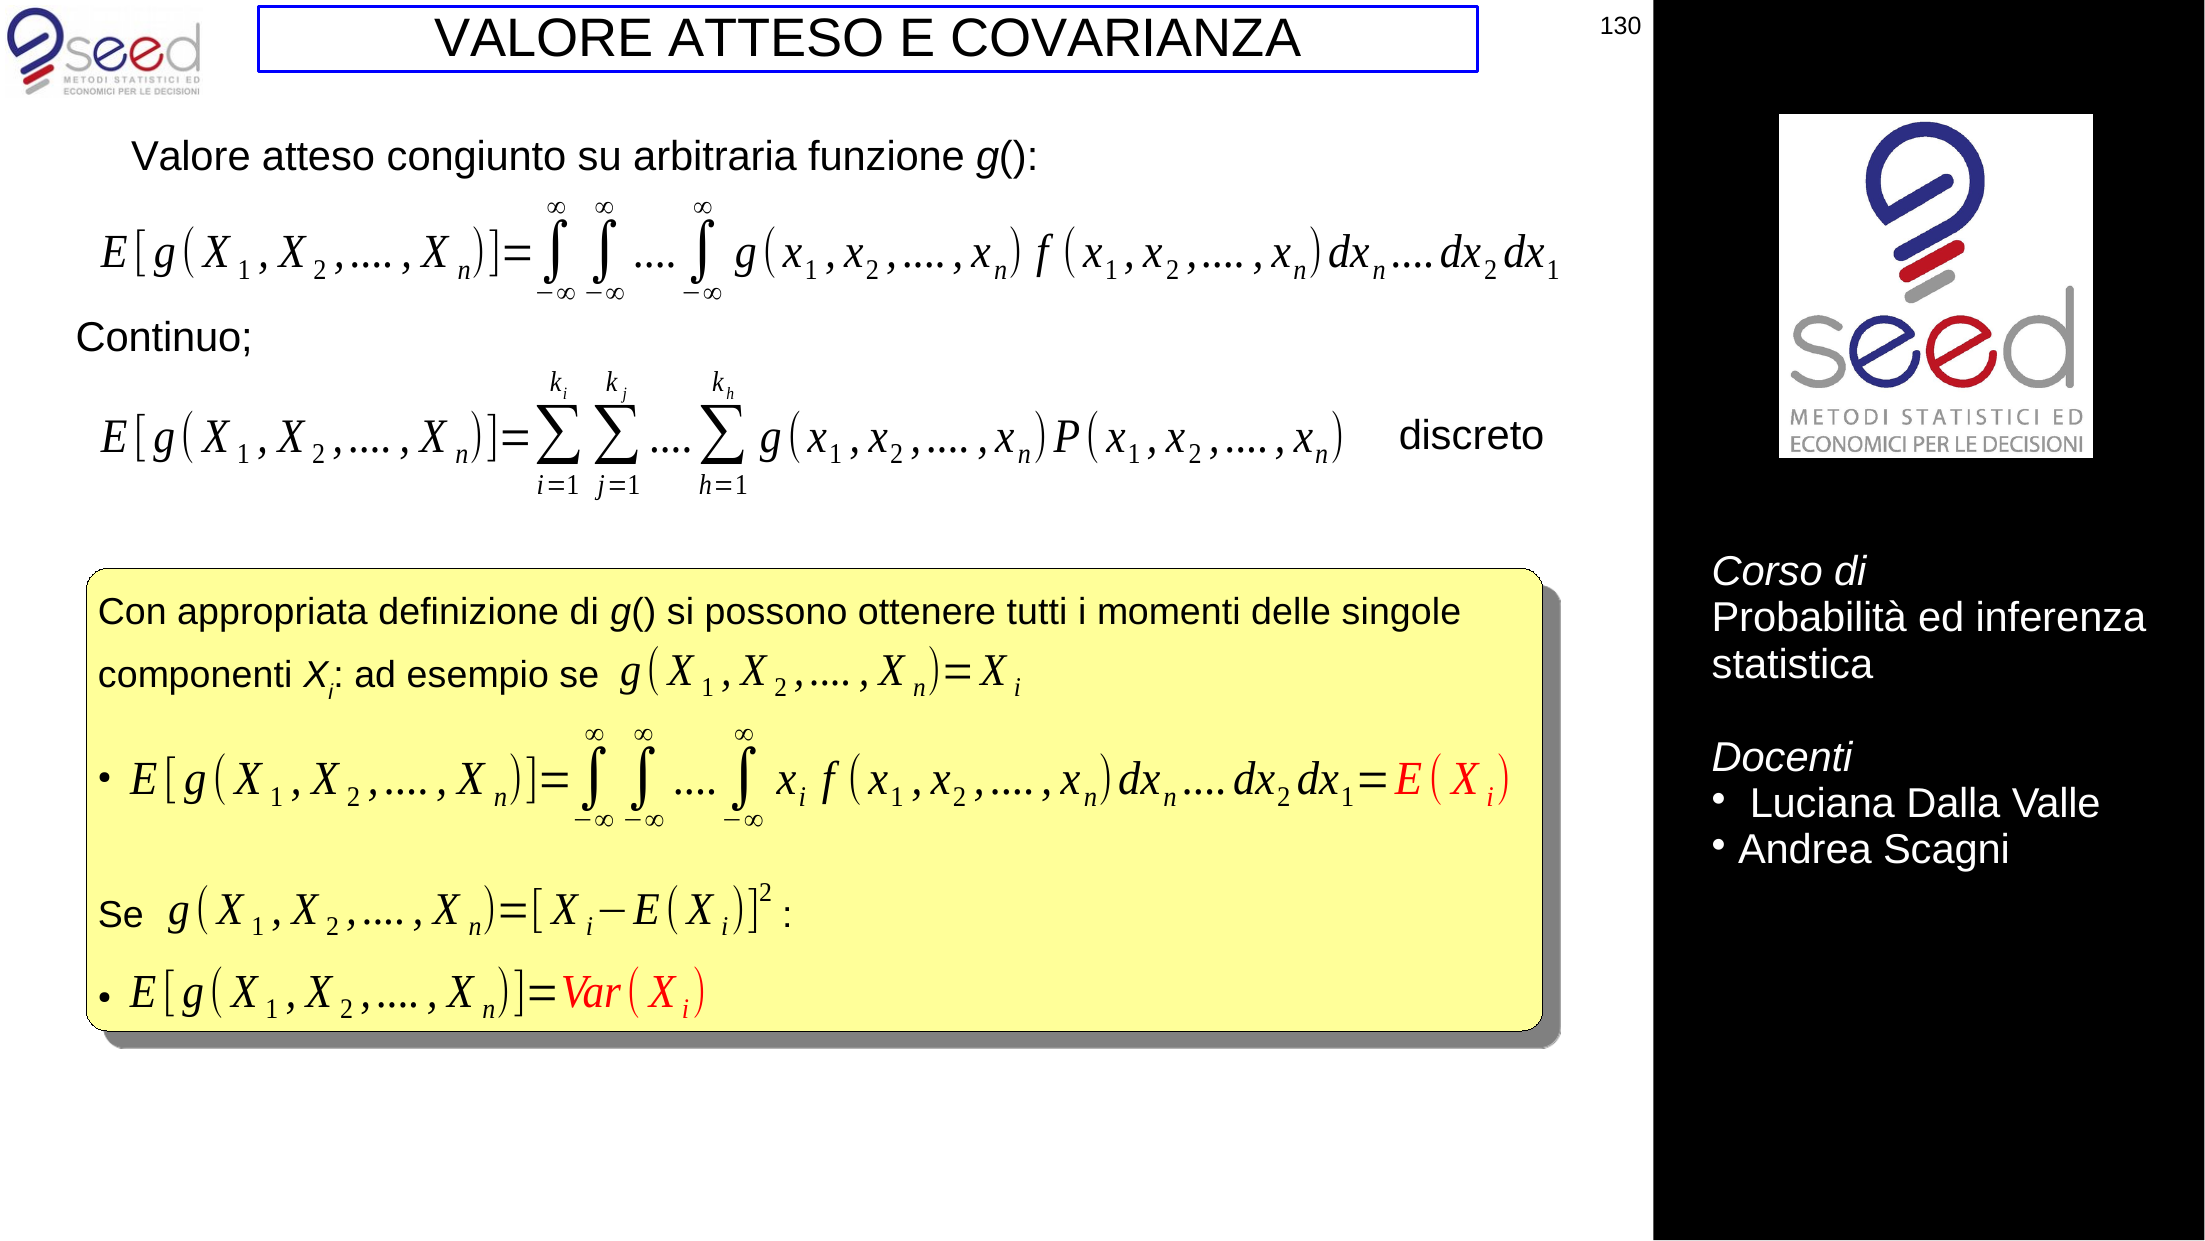

VALORE ATTESO E COVARIANZA
Valore atteso congiunto su arbitraria funzione g():
Continuo;
discreto
Con appropriata definizione di g() si possono ottenere tutti i momenti delle singole componenti Xi: ad esempio se
Se :